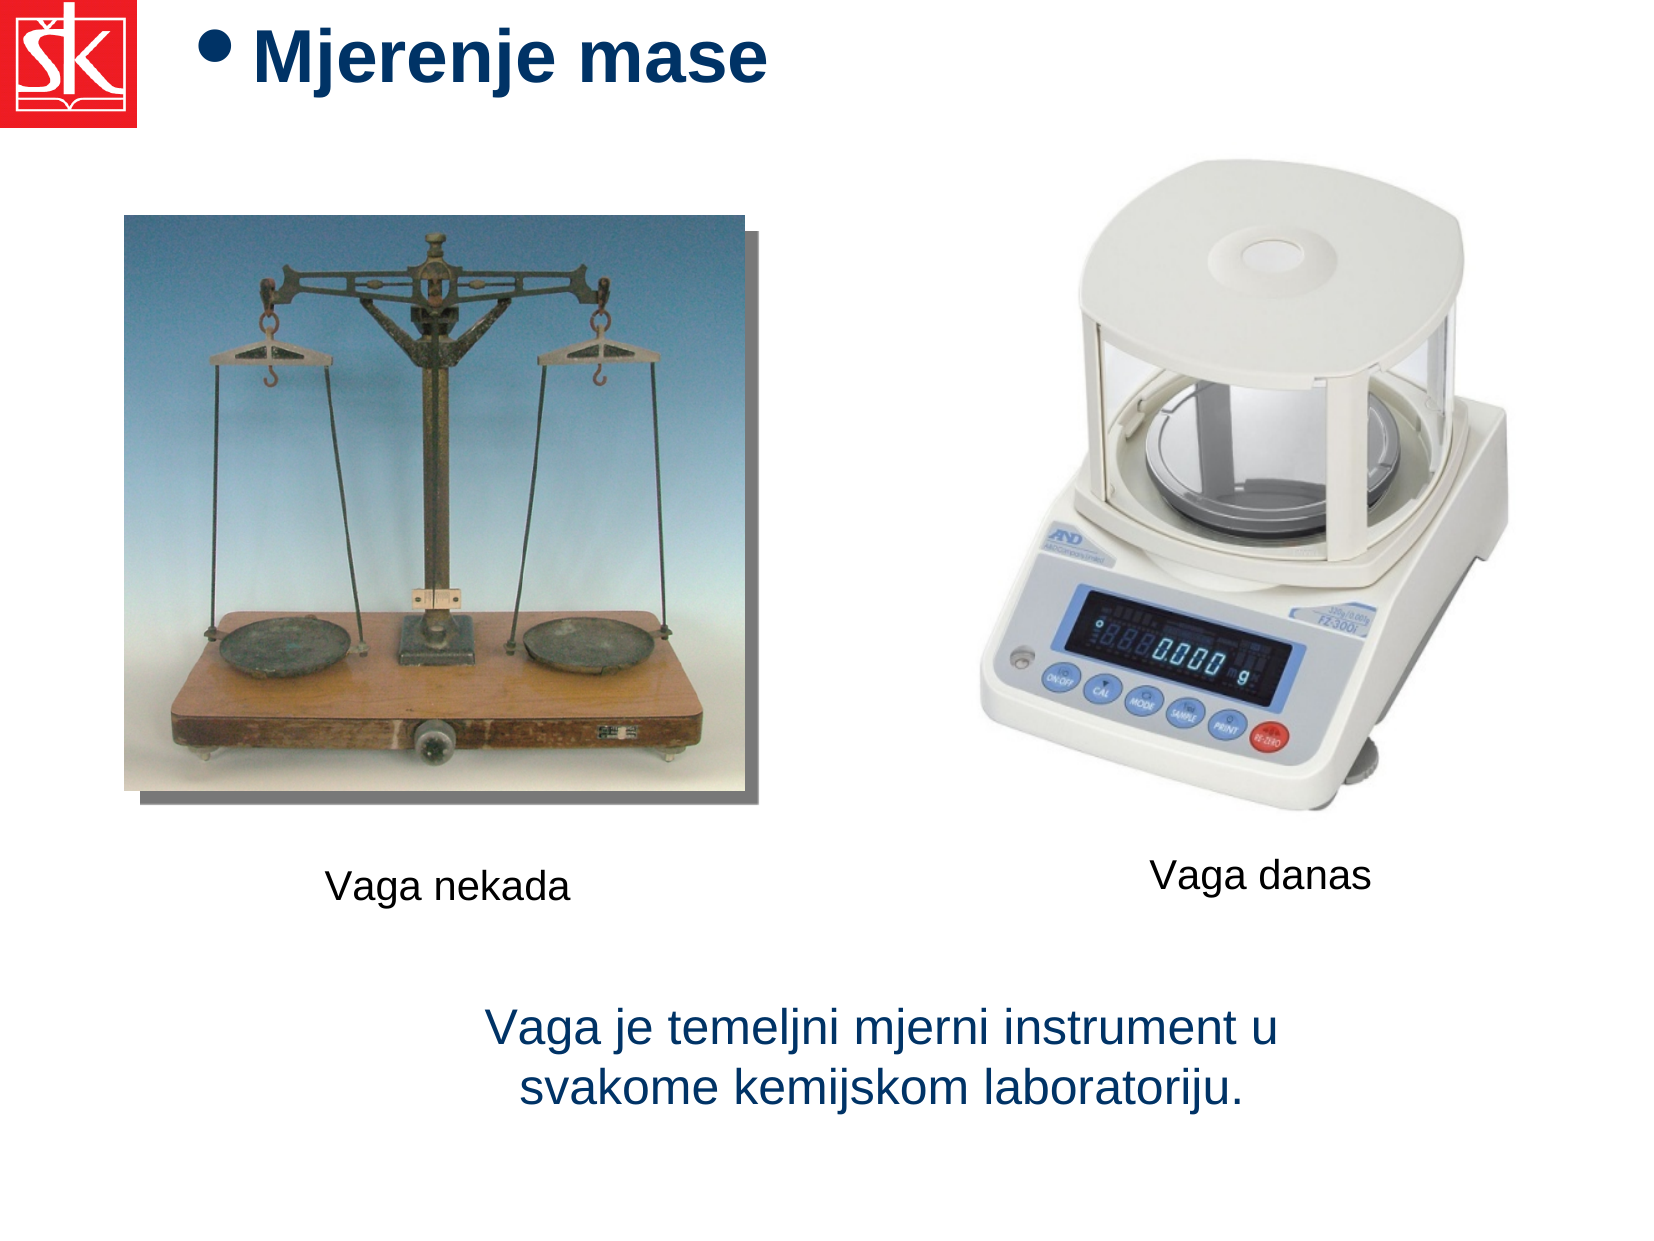

Mjerenje mase
Vaga danas
Vaga nekada
Vaga je temeljni mjerni instrument u svakome kemijskom laboratoriju.